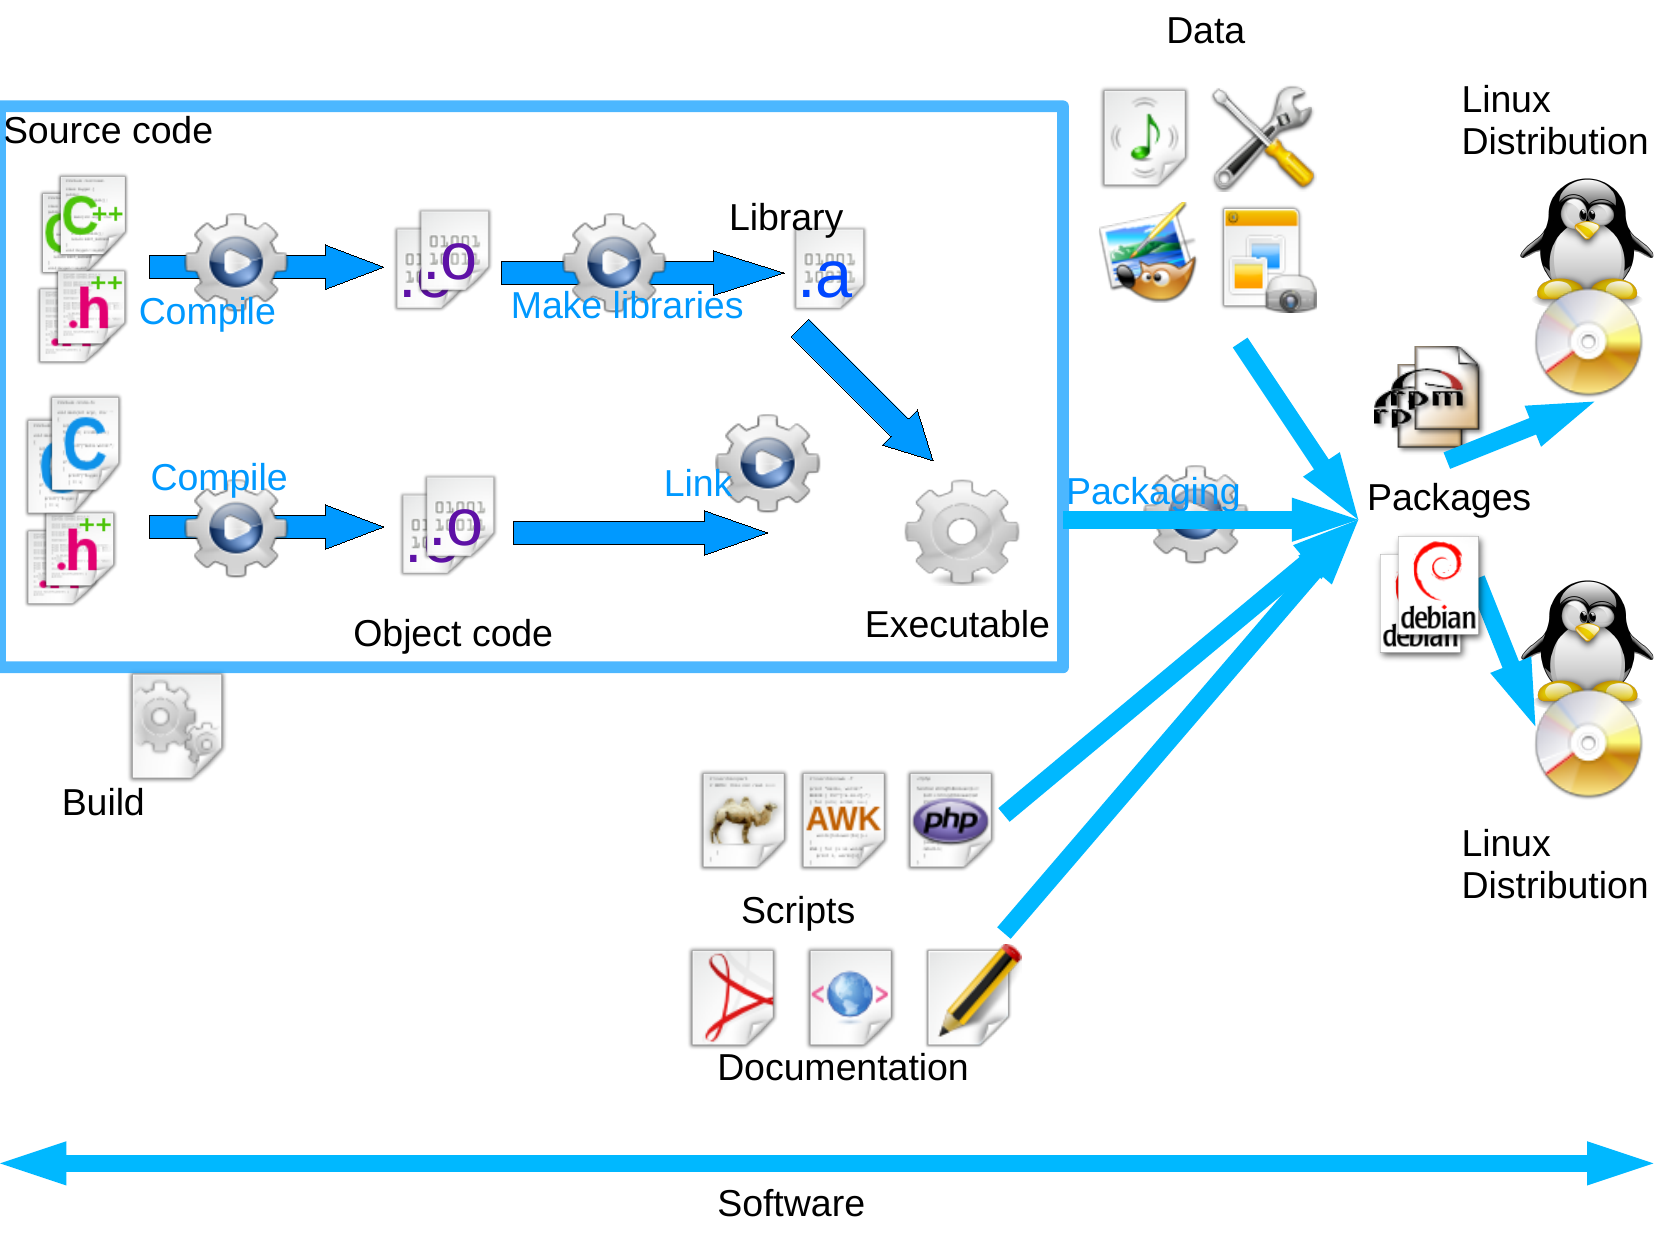

Data
Linux
Distribution
Source code
Library
.o
.o
.a
Make libraries
Compile
Compile
Link
Packaging
Packages
.o
.o
Executable
Object code
Build
Linux
Distribution
Scripts
Documentation
Software